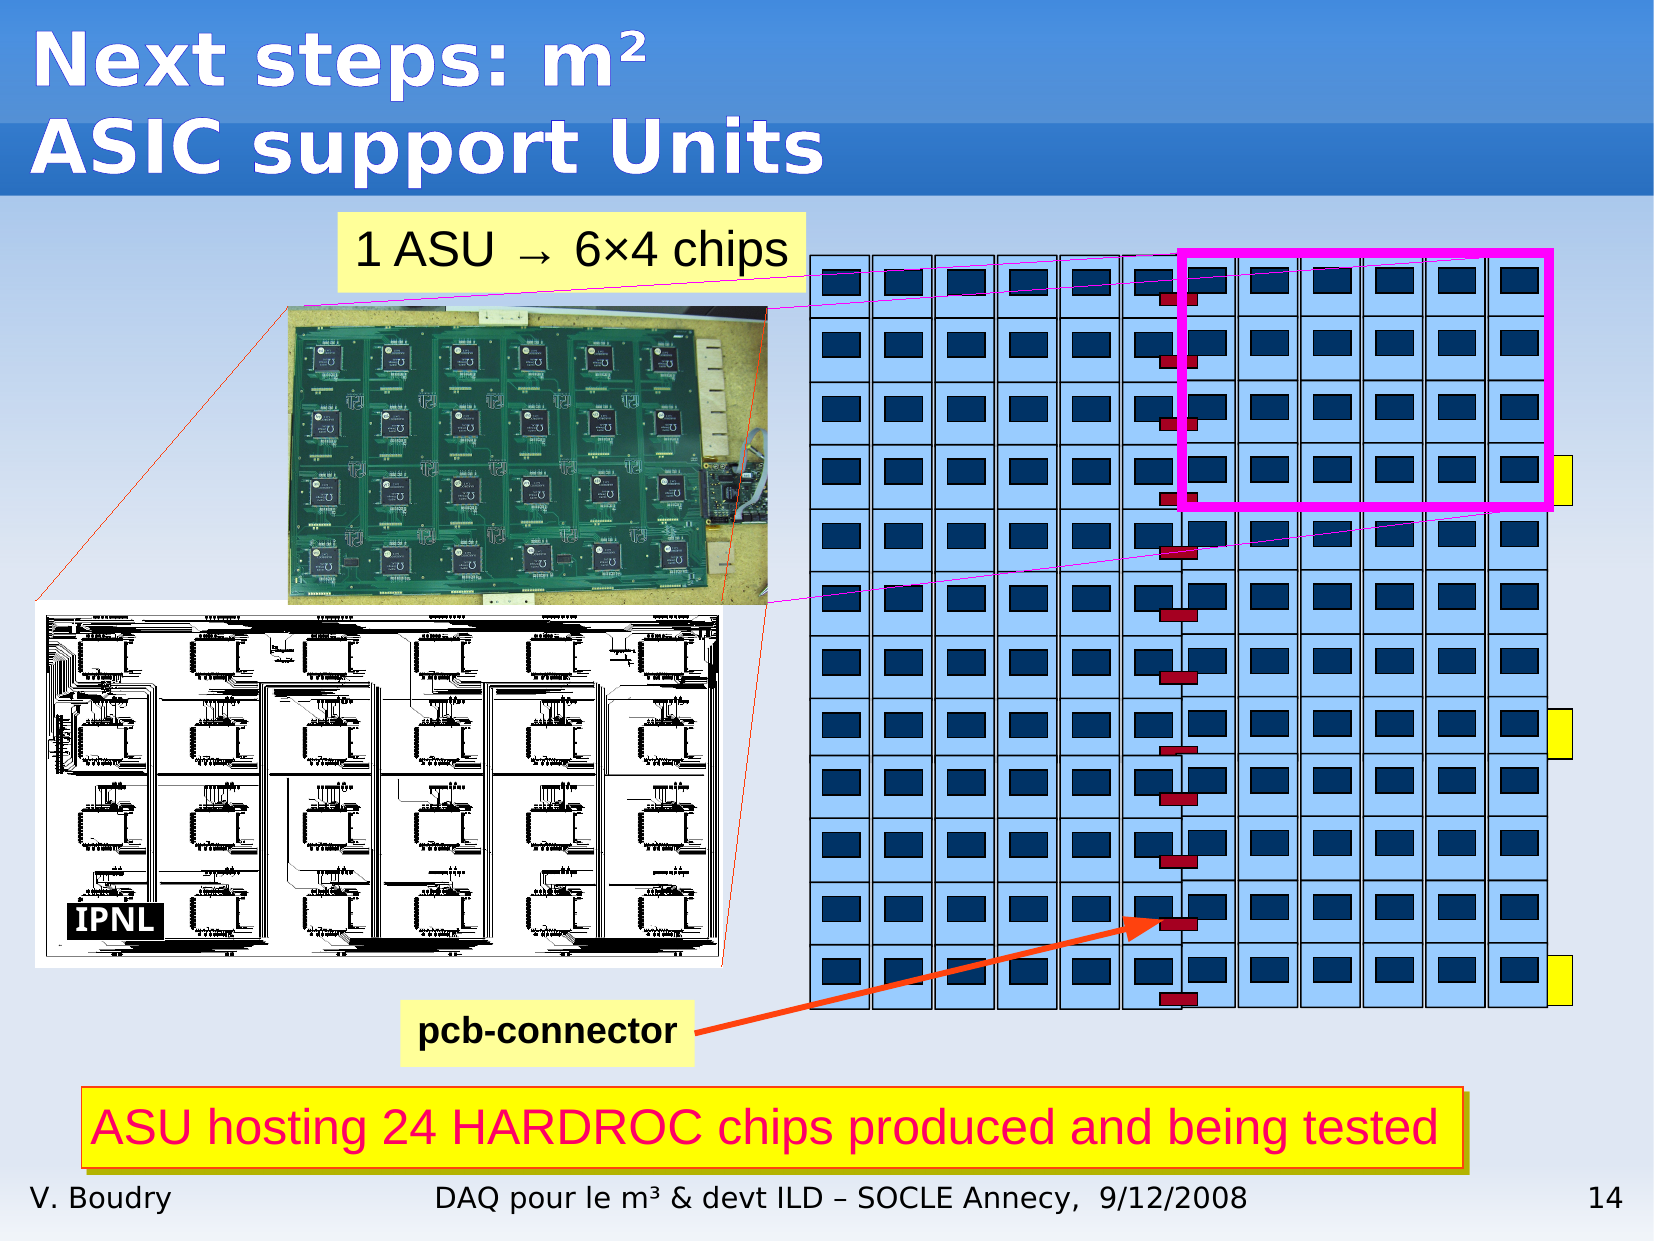

# Next steps: m² ASIC support Units
1 ASU → 6×4 chips
IPNL
pcb-connector
ASU hosting 24 HARDROC chips produced and being tested
DAQ pour le m³ & devt ILD – SOCLE Annecy, 9/12/2008
14